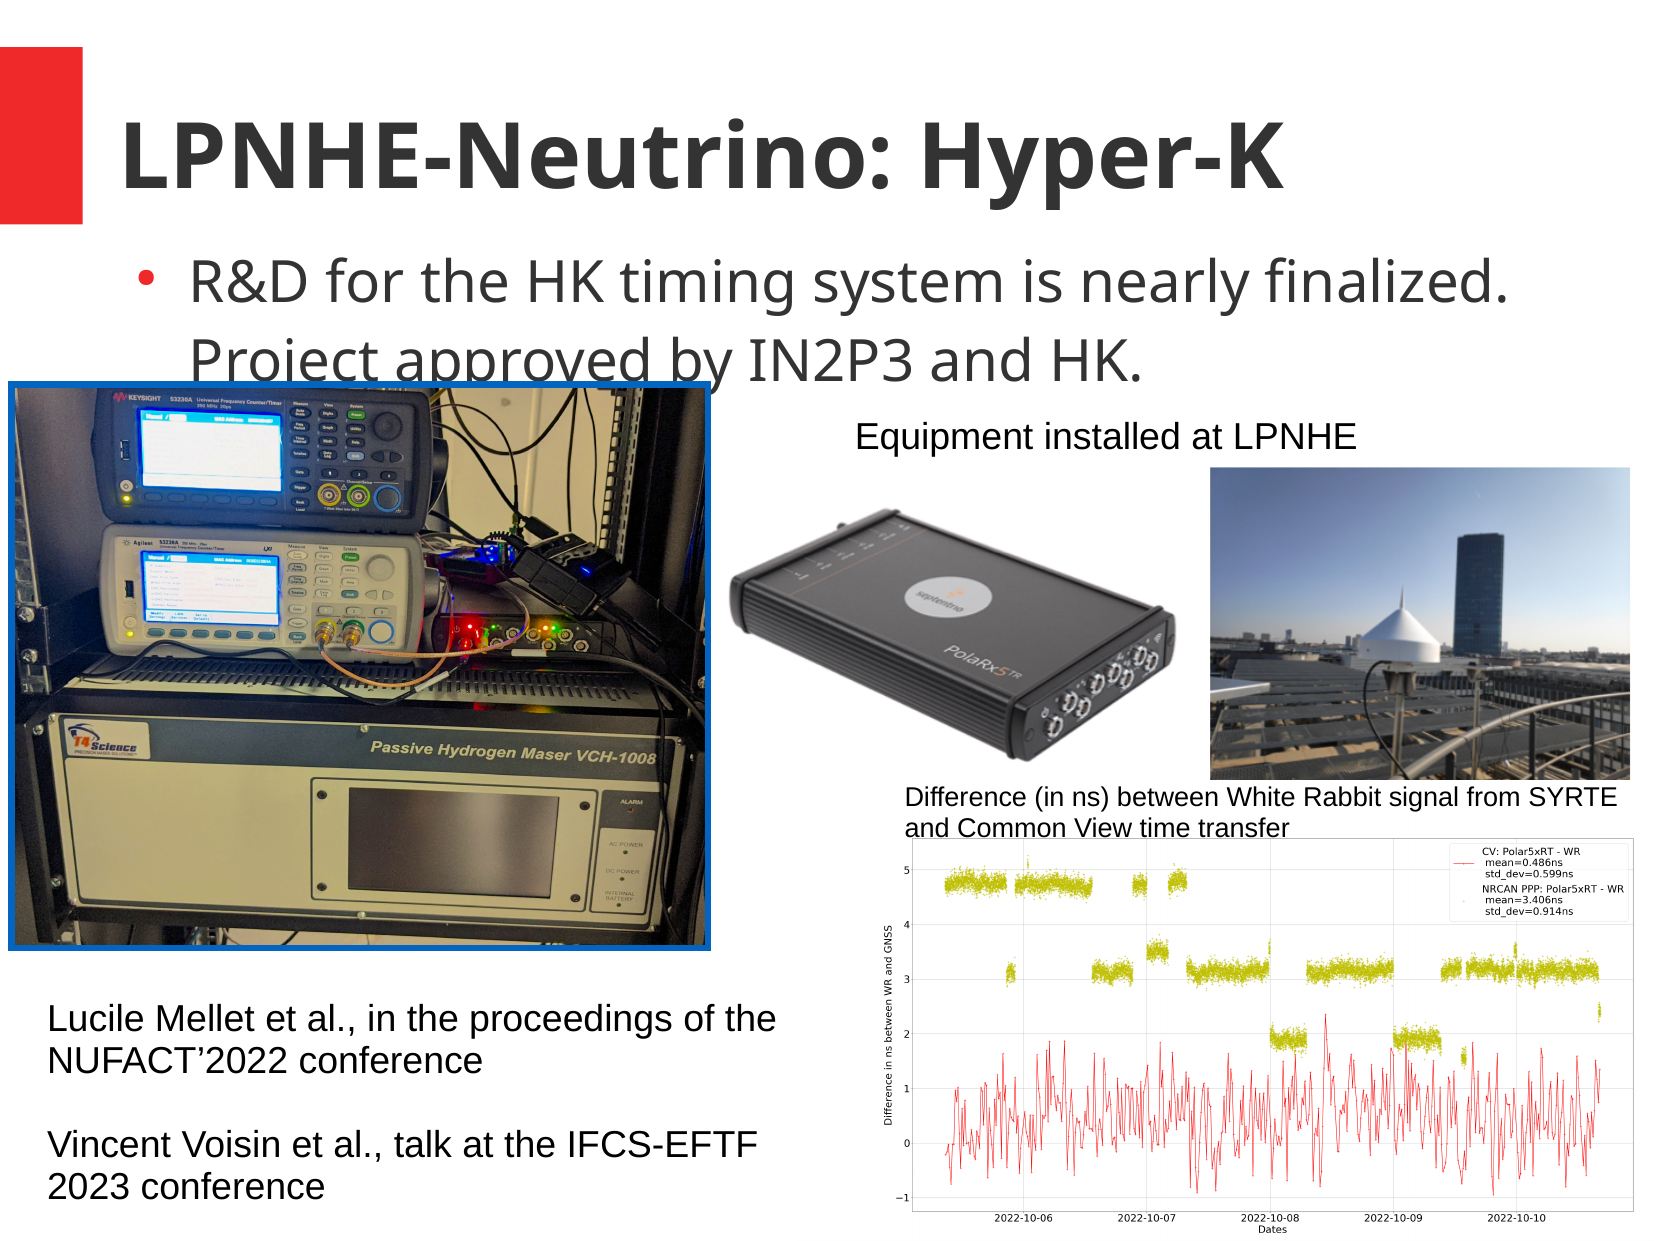

# LPNHE-Neutrino: Hyper-K
R&D for the HK timing system is nearly finalized. Project approved by IN2P3 and HK.
Equipment installed at LPNHE
Difference (in ns) between White Rabbit signal from SYRTE
and Common View time transfer
Lucile Mellet et al., in the proceedings of the NUFACT’2022 conference
Vincent Voisin et al., talk at the IFCS-EFTF 2023 conference
2